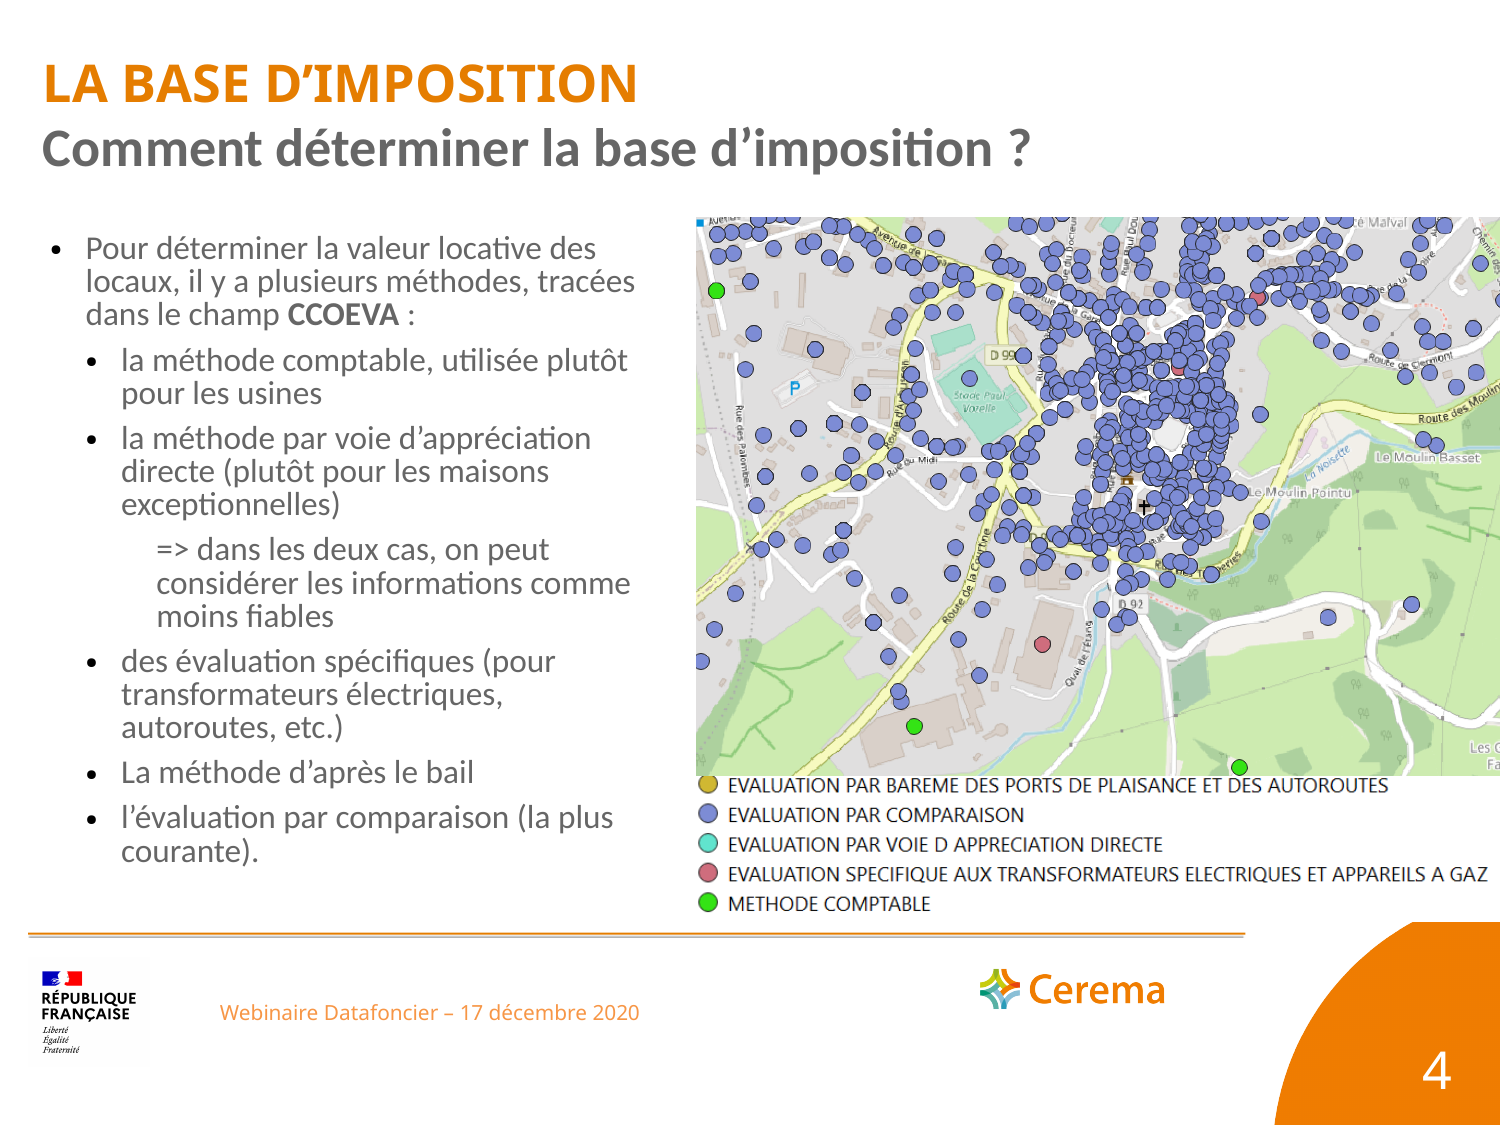

La base d’imposition
Comment déterminer la base d’imposition ?
Pour déterminer la valeur locative des locaux, il y a plusieurs méthodes, tracées dans le champ CCOEVA :
la méthode comptable, utilisée plutôt pour les usines
la méthode par voie d’appréciation directe (plutôt pour les maisons exceptionnelles)
=> dans les deux cas, on peut considérer les informations comme moins fiables
des évaluation spécifiques (pour transformateurs électriques, autoroutes, etc.)
La méthode d’après le bail
l’évaluation par comparaison (la plus courante).
Webinaire Datafoncier – 17 décembre 2020